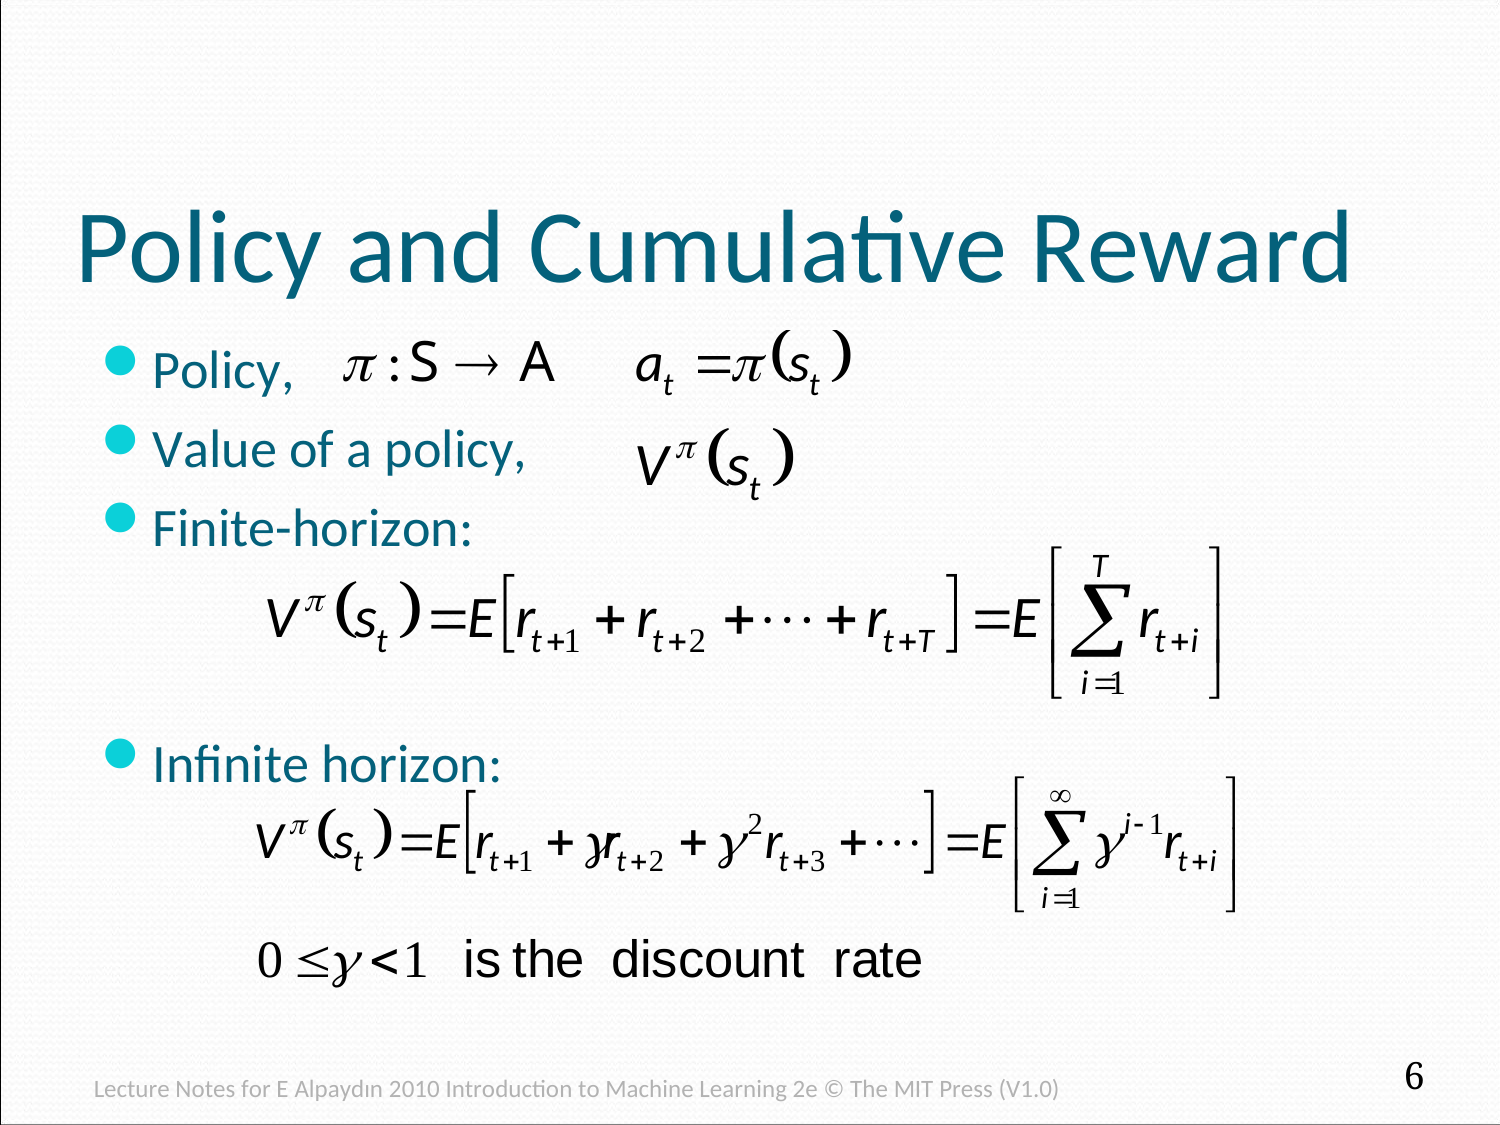

# Policy and Cumulative Reward
Policy,
Value of a policy,
Finite-horizon:
Infinite horizon:
Lecture Notes for E Alpaydın 2010 Introduction to Machine Learning 2e © The MIT Press (V1.0)